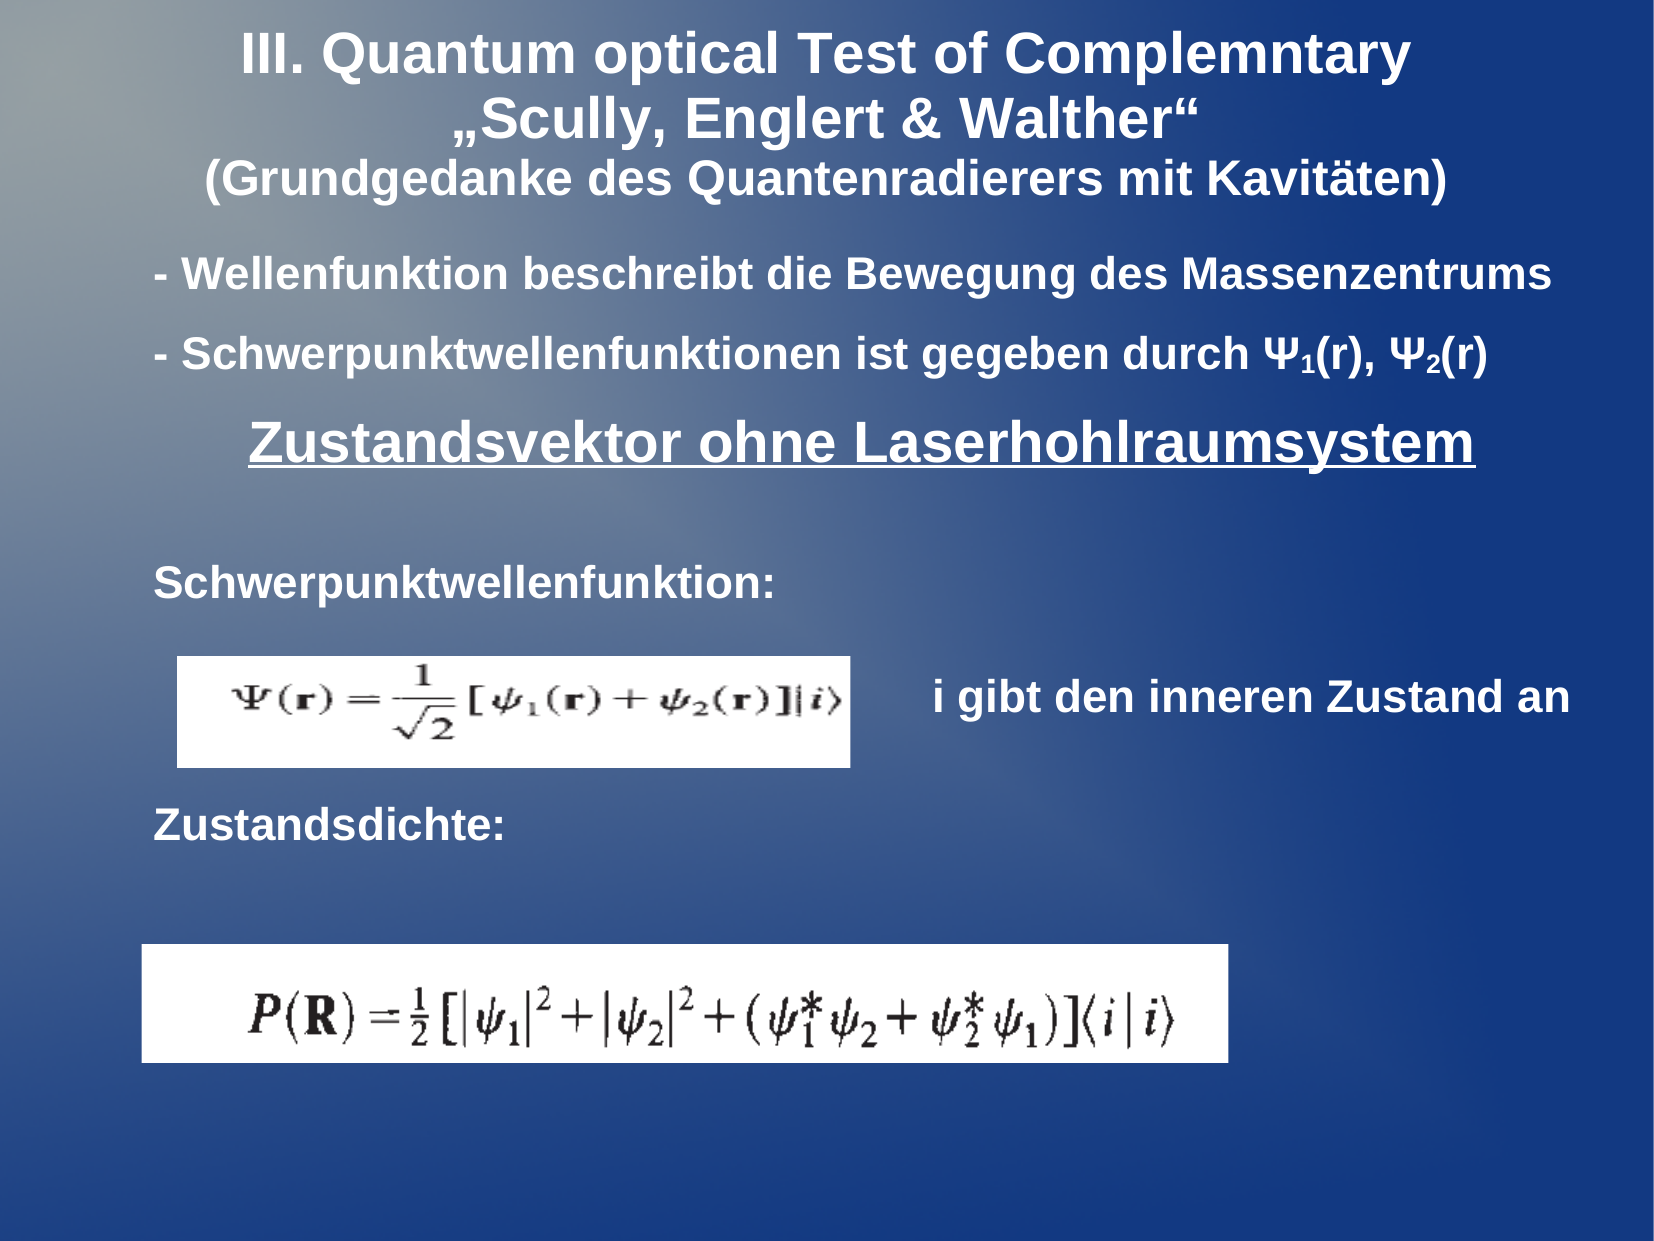

# III. Quantum optical Test of Complemntary „Scully, Englert & Walther“ (Grundgedanke des Quantenradierers mit Kavitäten)
- Wellenfunktion beschreibt die Bewegung des Massenzentrums
- Schwerpunktwellenfunktionen ist gegeben durch Ψ1(r), Ψ2(r)
Zustandsvektor ohne Laserhohlraumsystem
Schwerpunktwellenfunktion:
Zustandsdichte:
i gibt den inneren Zustand an